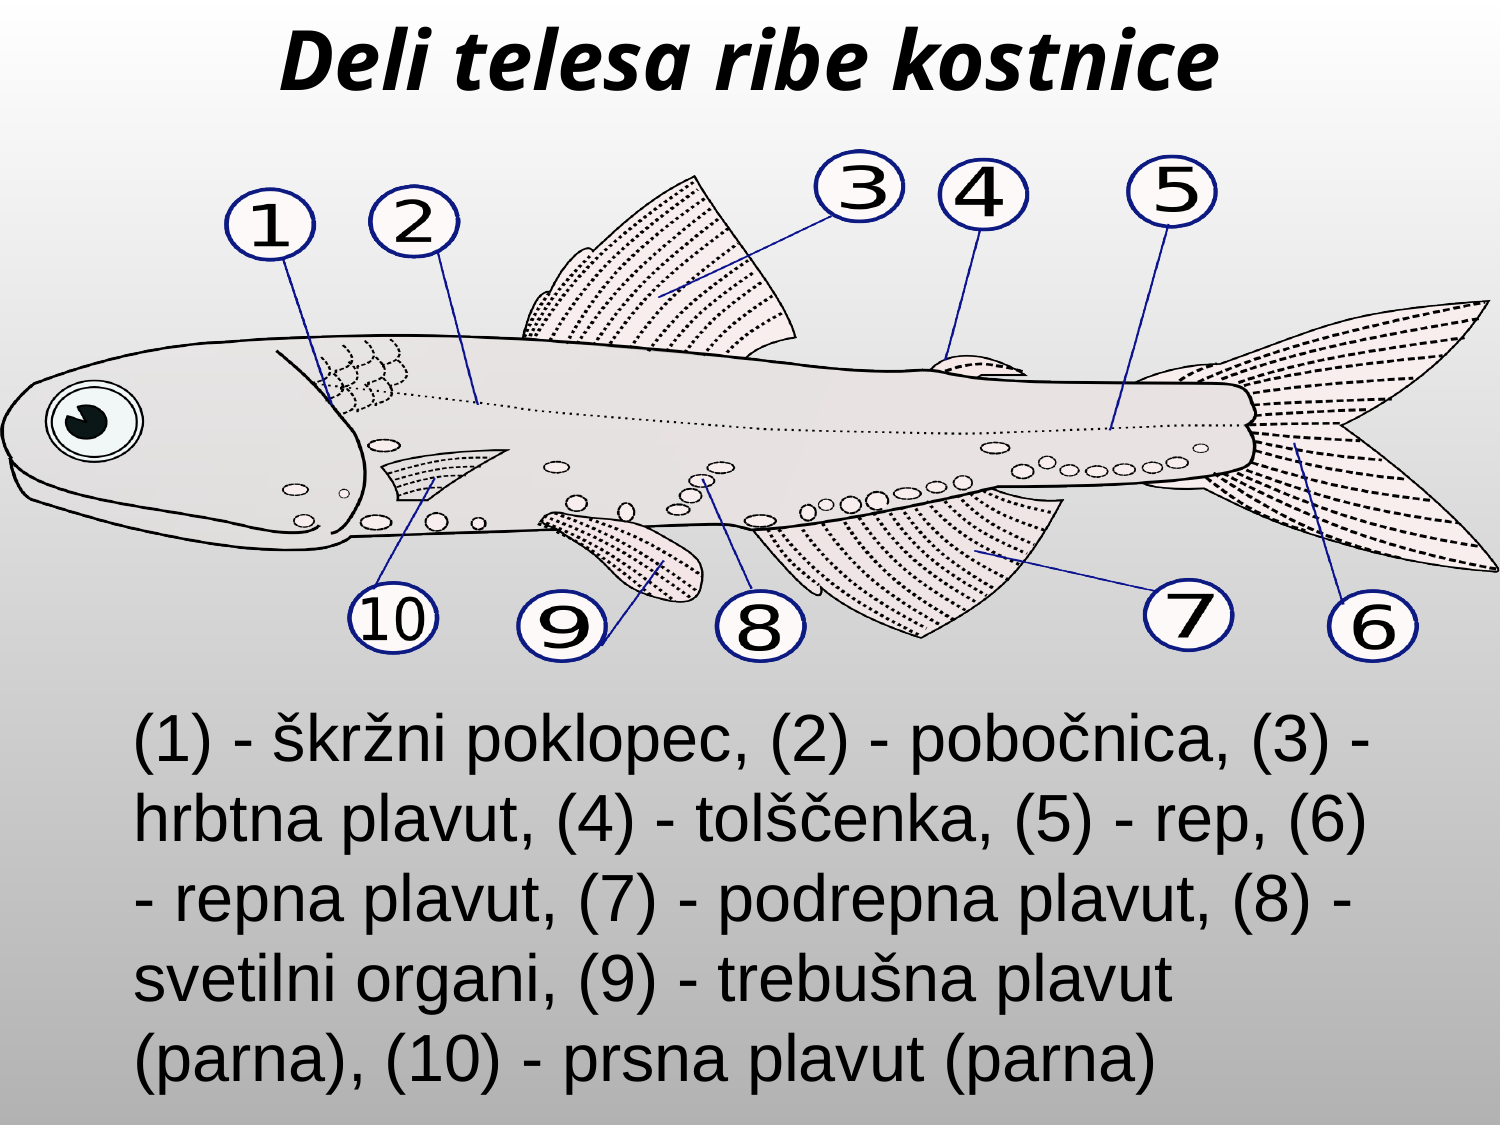

Deli telesa ribe kostnice
 (1) - škržni poklopec, (2) - pobočnica, (3) - hrbtna plavut, (4) - tolščenka, (5) - rep, (6) - repna plavut, (7) - podrepna plavut, (8) - svetilni organi, (9) - trebušna plavut (parna), (10) - prsna plavut (parna)